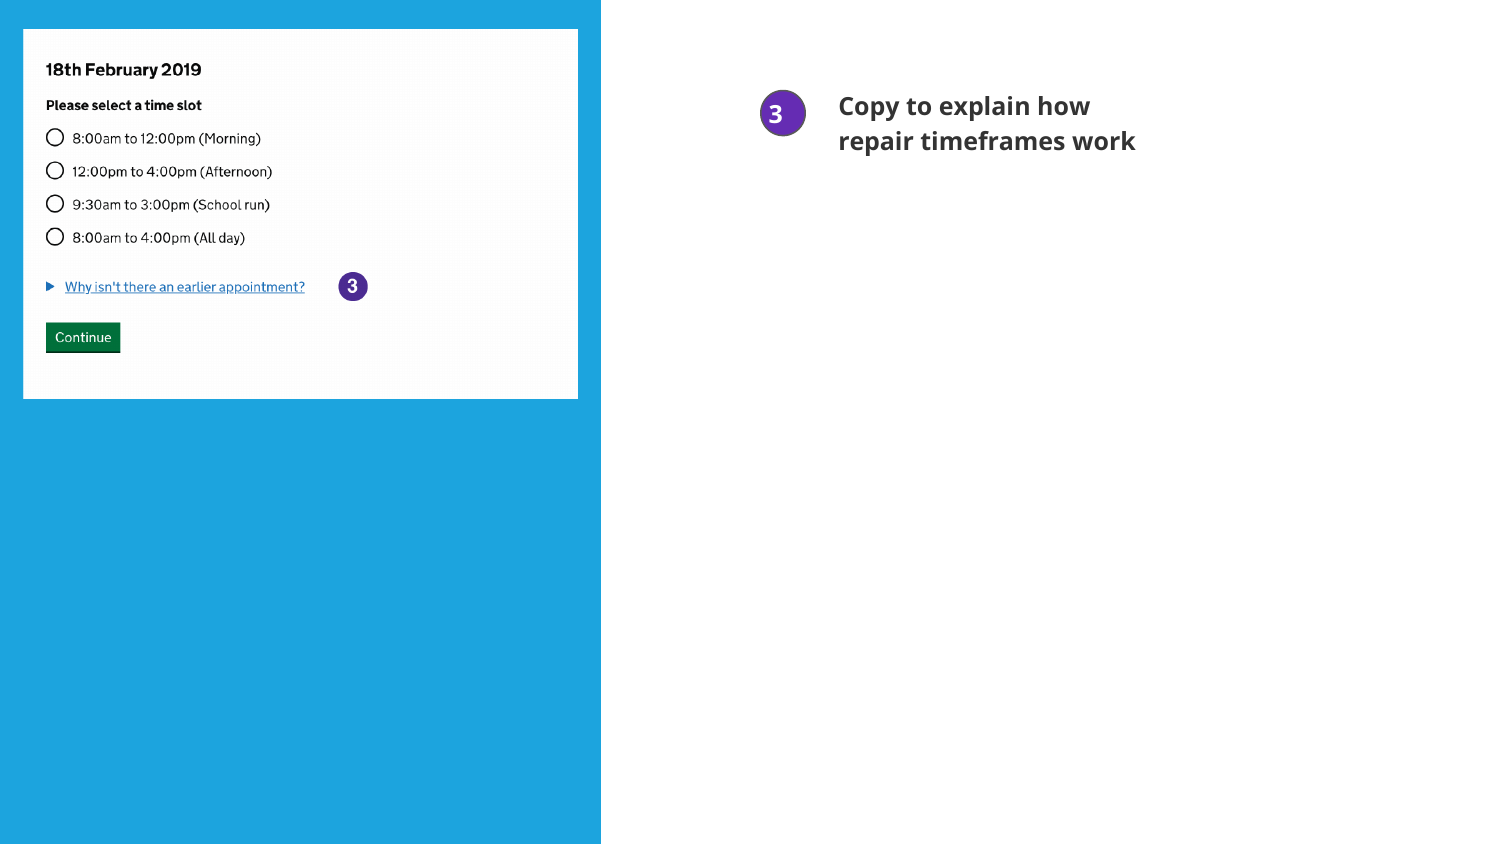

Copy to explain how repair timeframes work
3